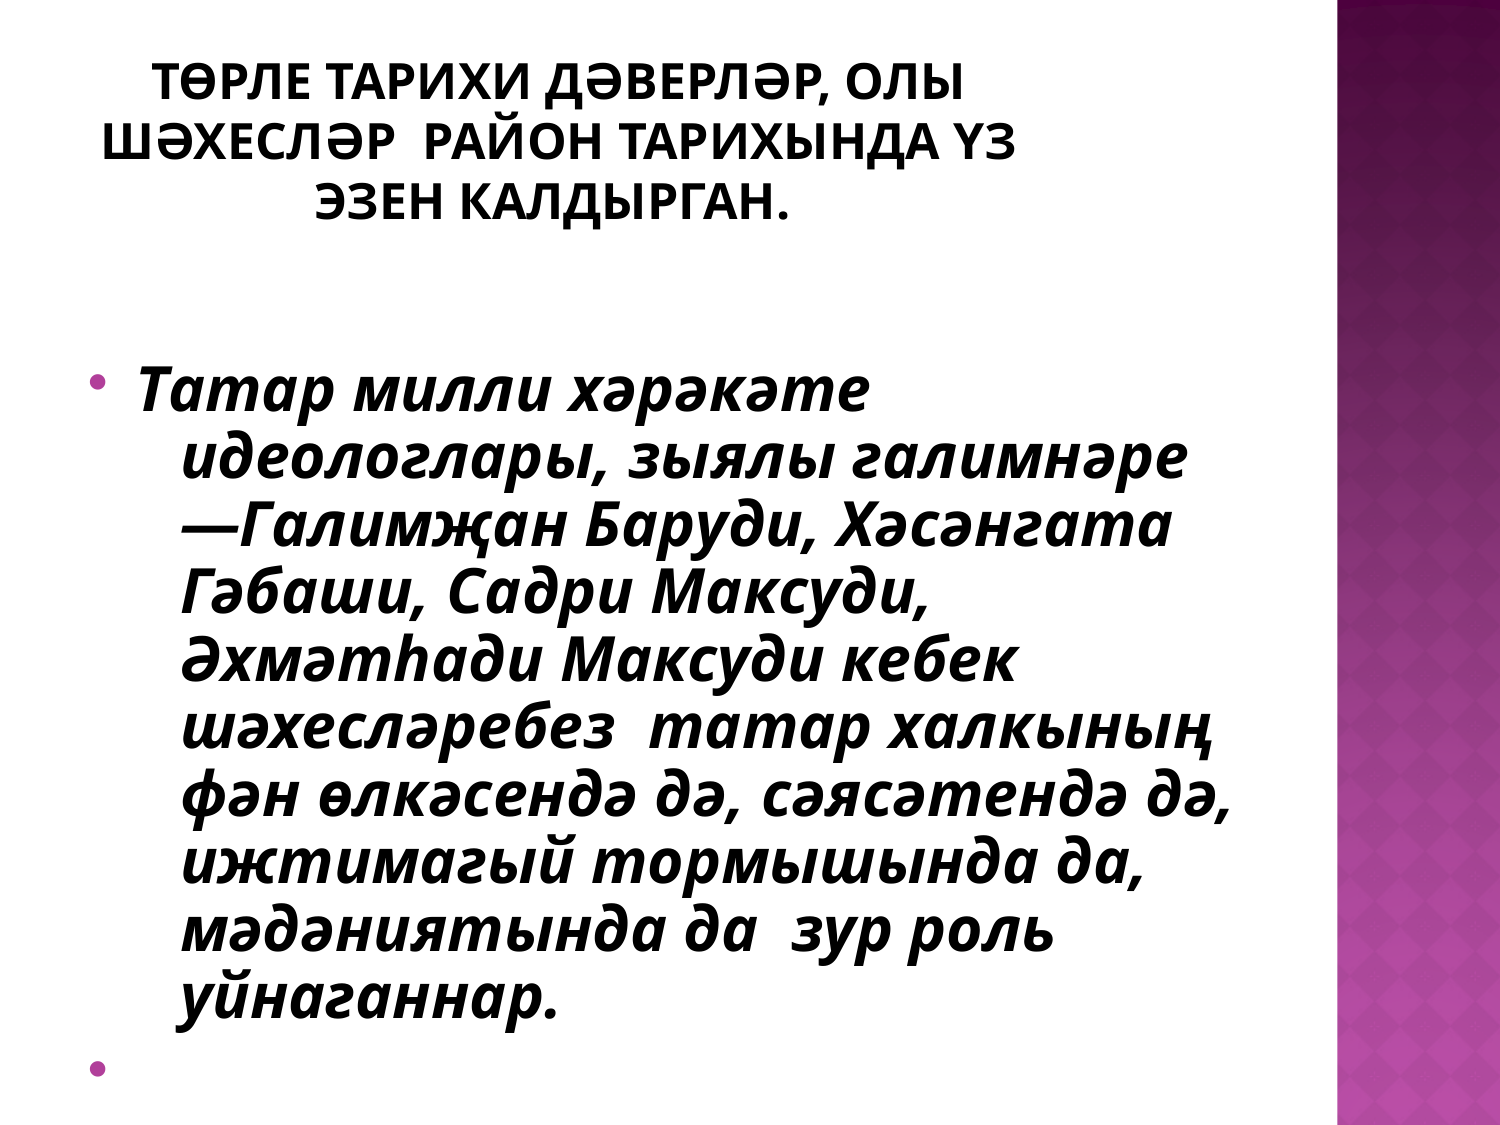

# Төрле тарихи дәверләр, олы шәхесләр район тарихында үз эзен калдырган.
Татар милли хәрәкәте идеологлары, зыялы галимнәре —Галимҗан Баруди, Хәсәнгата Гәбаши, Садри Максуди, Әхмәтһади Максуди кебек шәхесләребез татар халкының фән өлкәсендә дә, сәясәтендә дә, ижтимагый тормышында да, мәдәниятында да зур роль уйнаганнар.